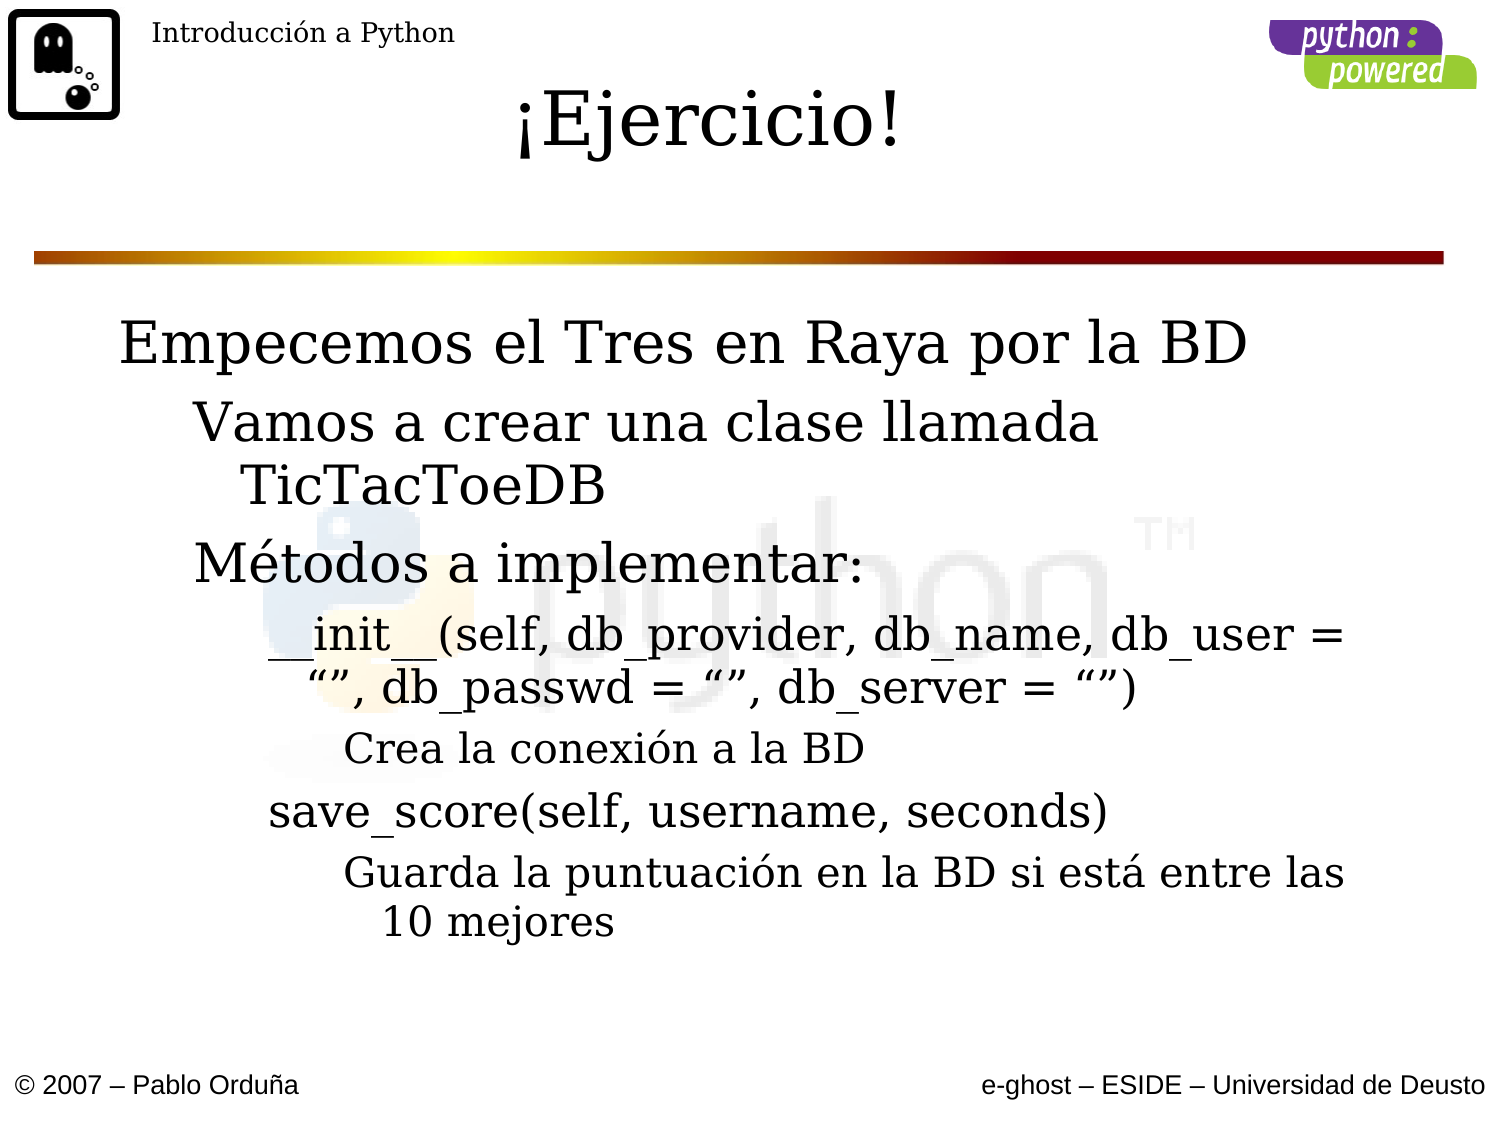

# ¡Ejercicio!
Empecemos el Tres en Raya por la BD
Vamos a crear una clase llamada TicTacToeDB
Métodos a implementar:
__init__(self, db_provider, db_name, db_user = “”, db_passwd = “”, db_server = “”)
Crea la conexión a la BD
save_score(self, username, seconds)
Guarda la puntuación en la BD si está entre las 10 mejores